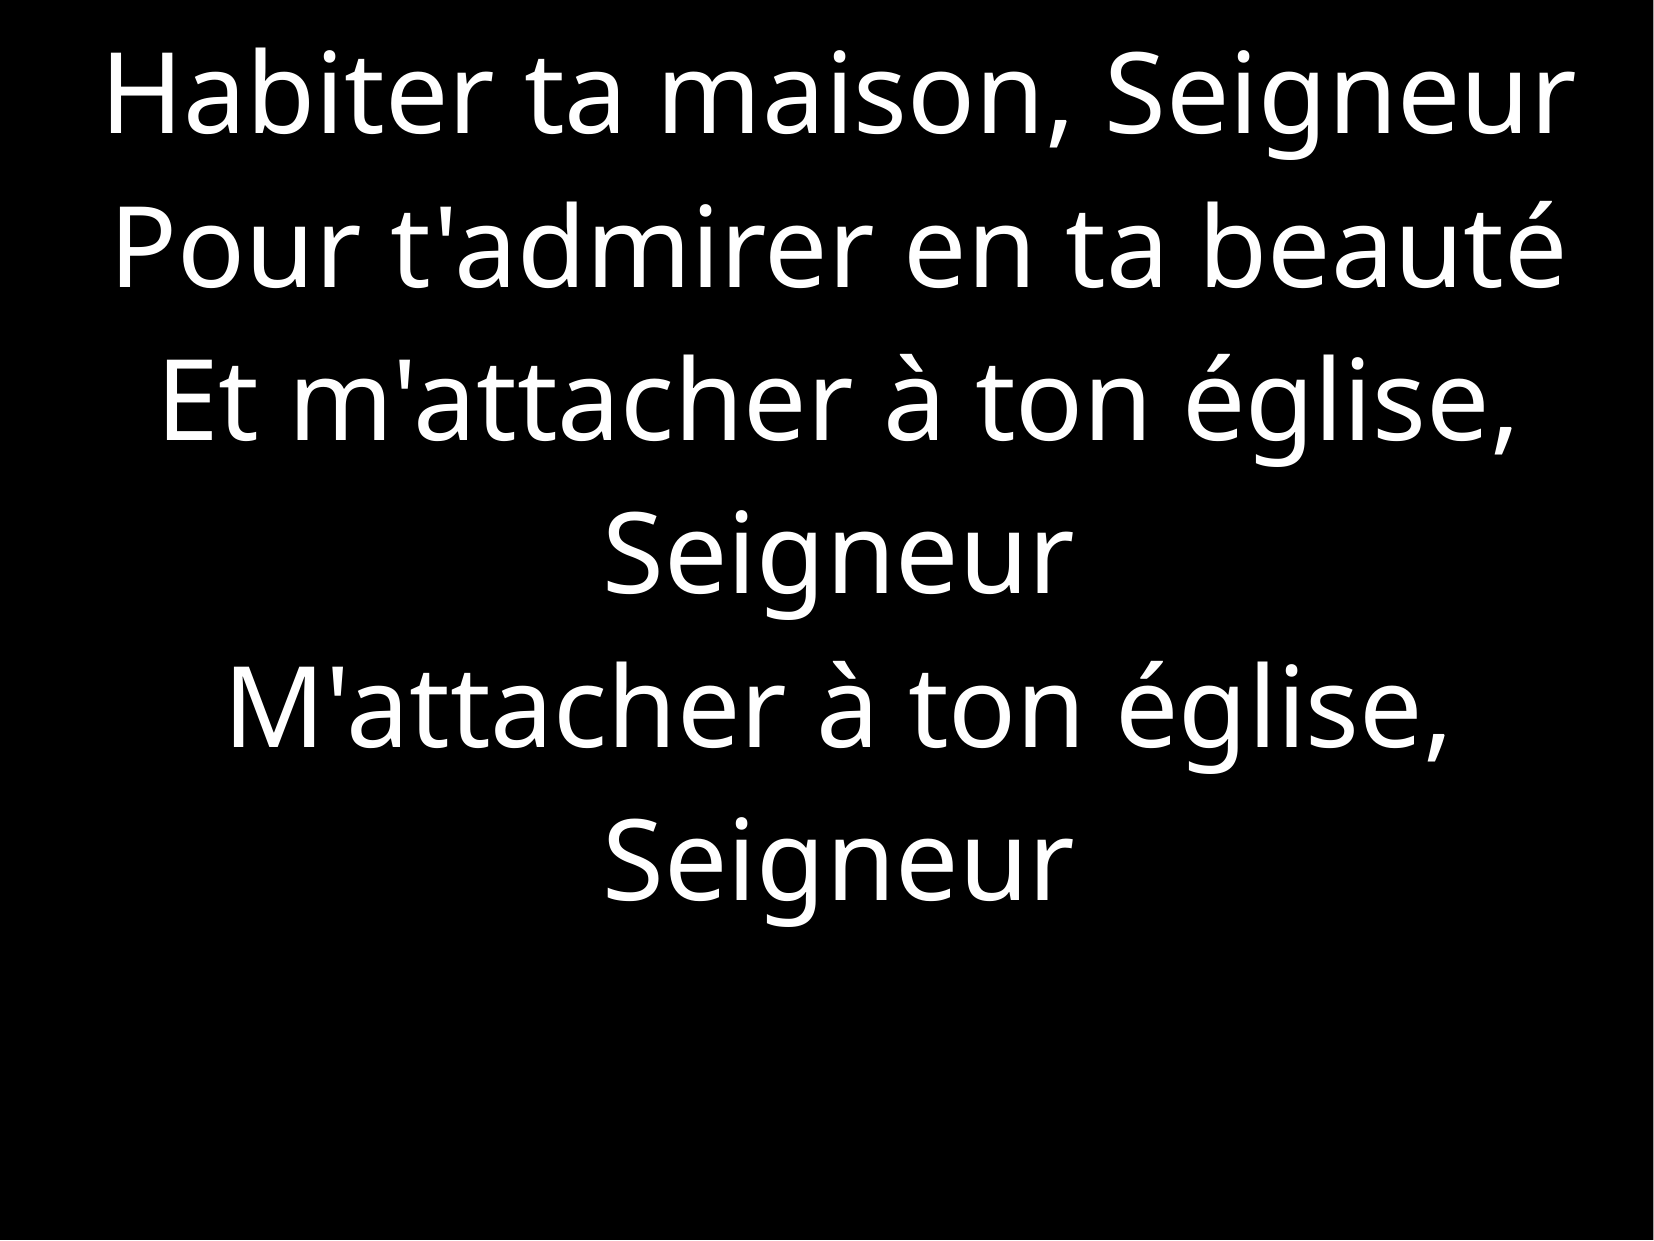

# Habiter ta maison, Seigneur
Pour t'admirer en ta beauté
Et m'attacher à ton église, Seigneur
M'attacher à ton église, Seigneur